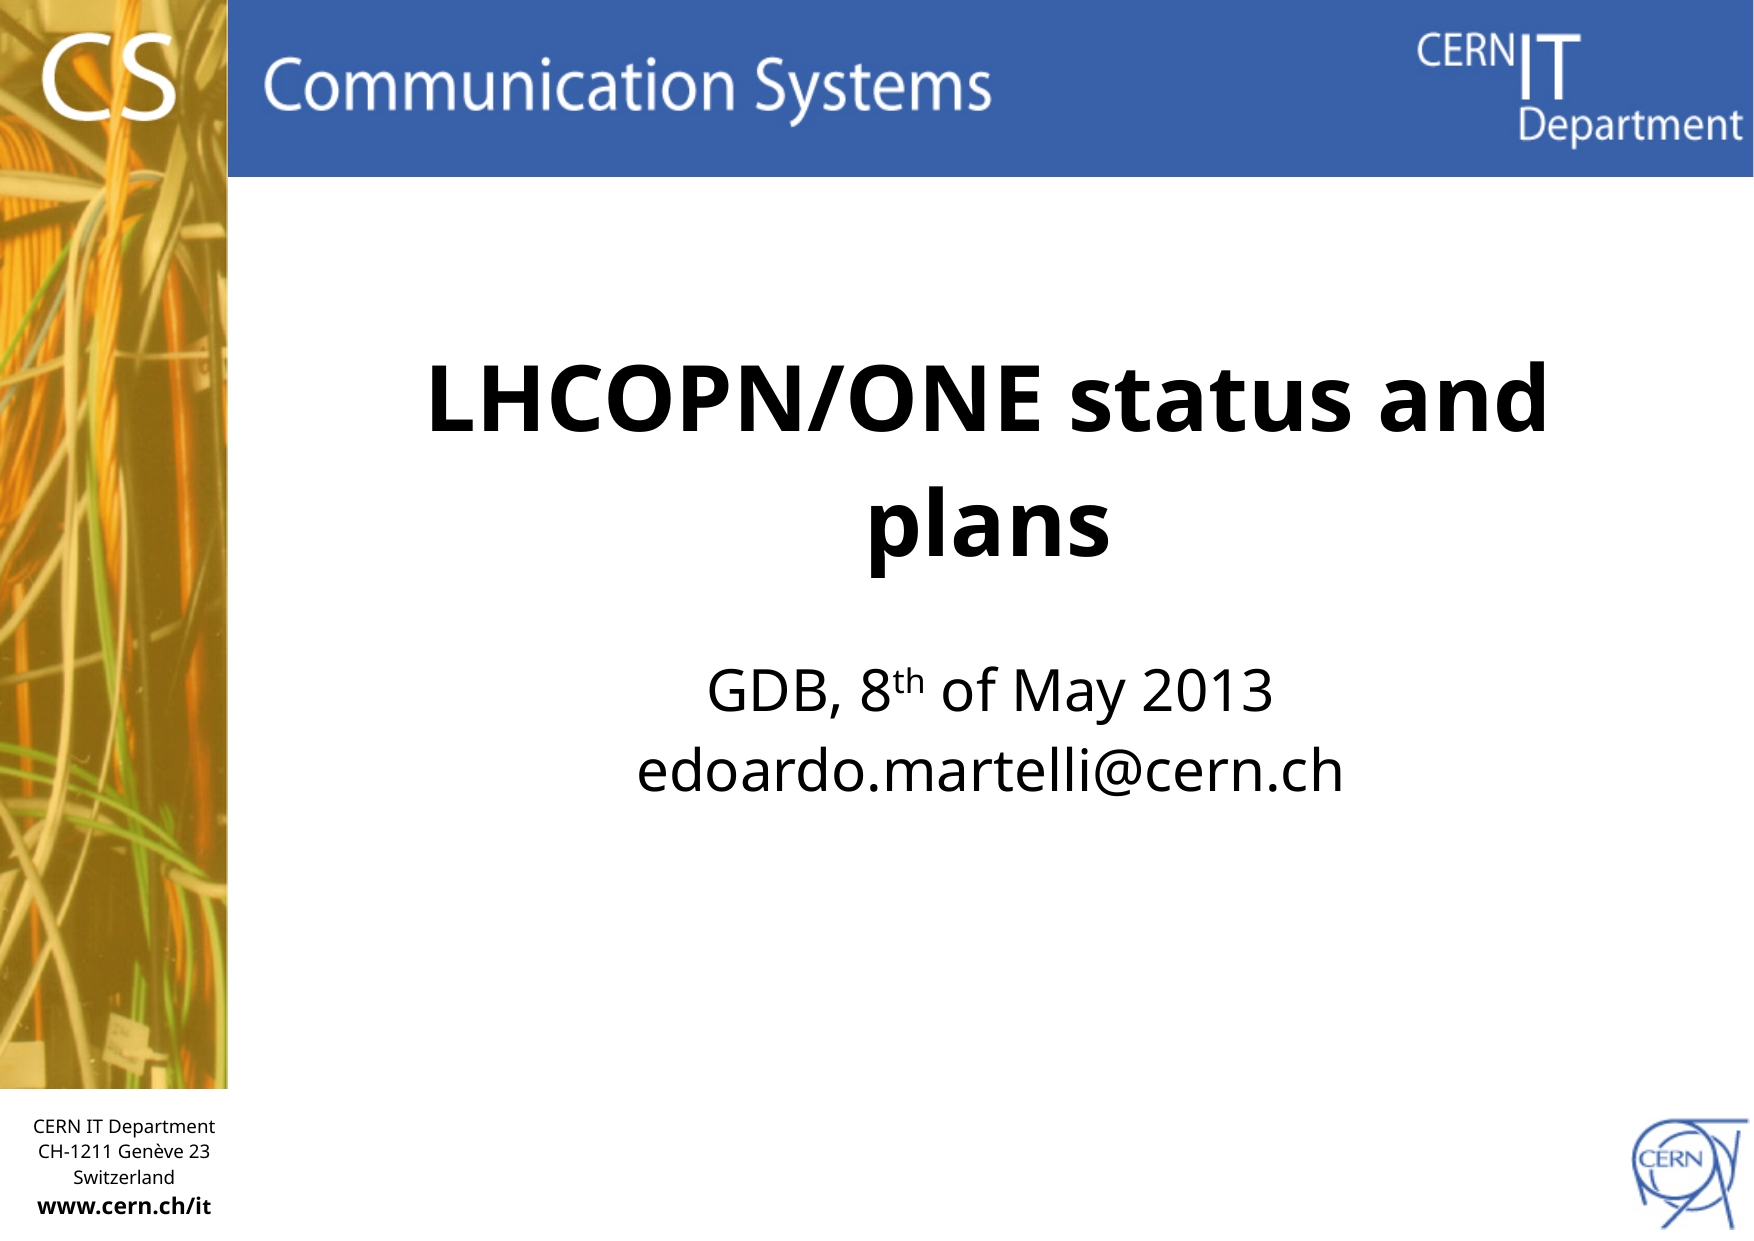

# LHCOPN/ONE status and plans
GDB, 8th of May 2013
edoardo.martelli@cern.ch
CERN IT Department
CH-1211 Genève 23
Switzerland
www.cern.ch/it
1